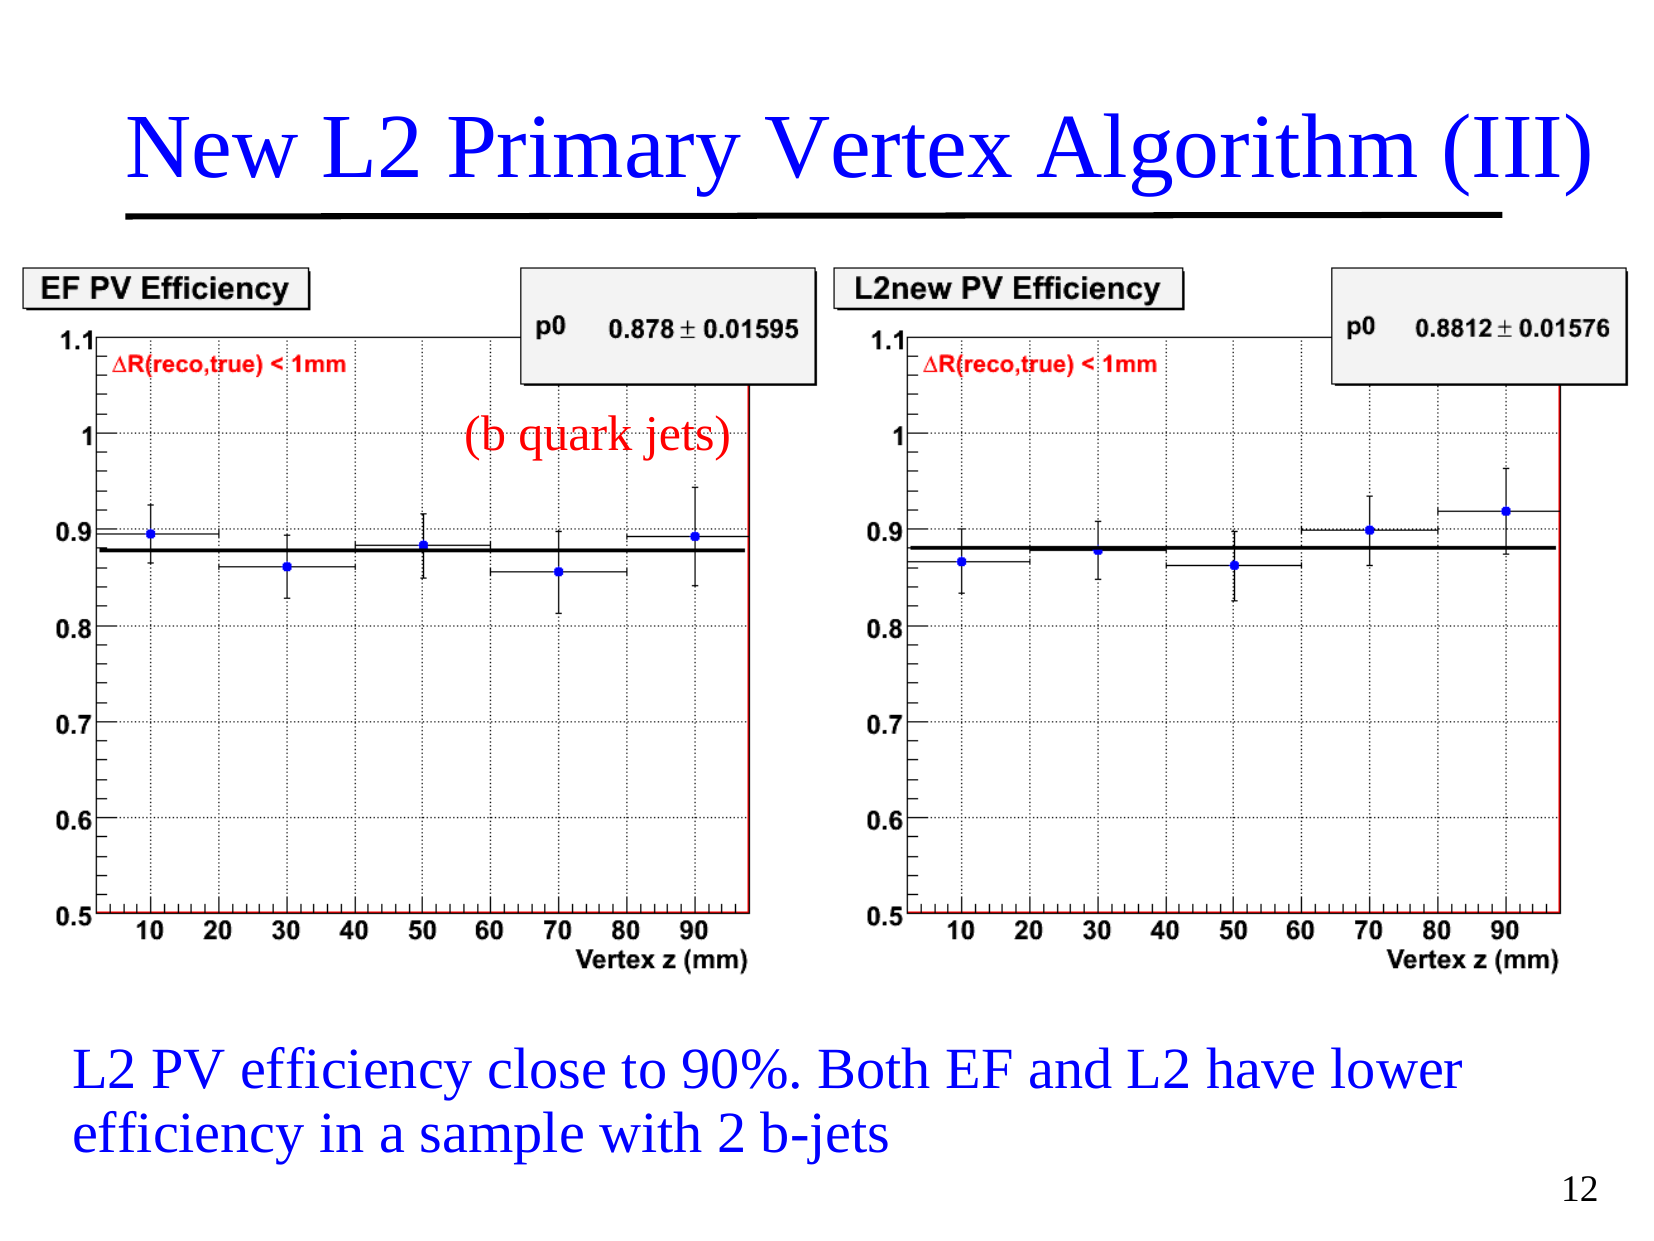

New L2 Primary Vertex Algorithm (III)
(b quark jets)
L2 PV efficiency close to 90%. Both EF and L2 have lower
efficiency in a sample with 2 b-jets